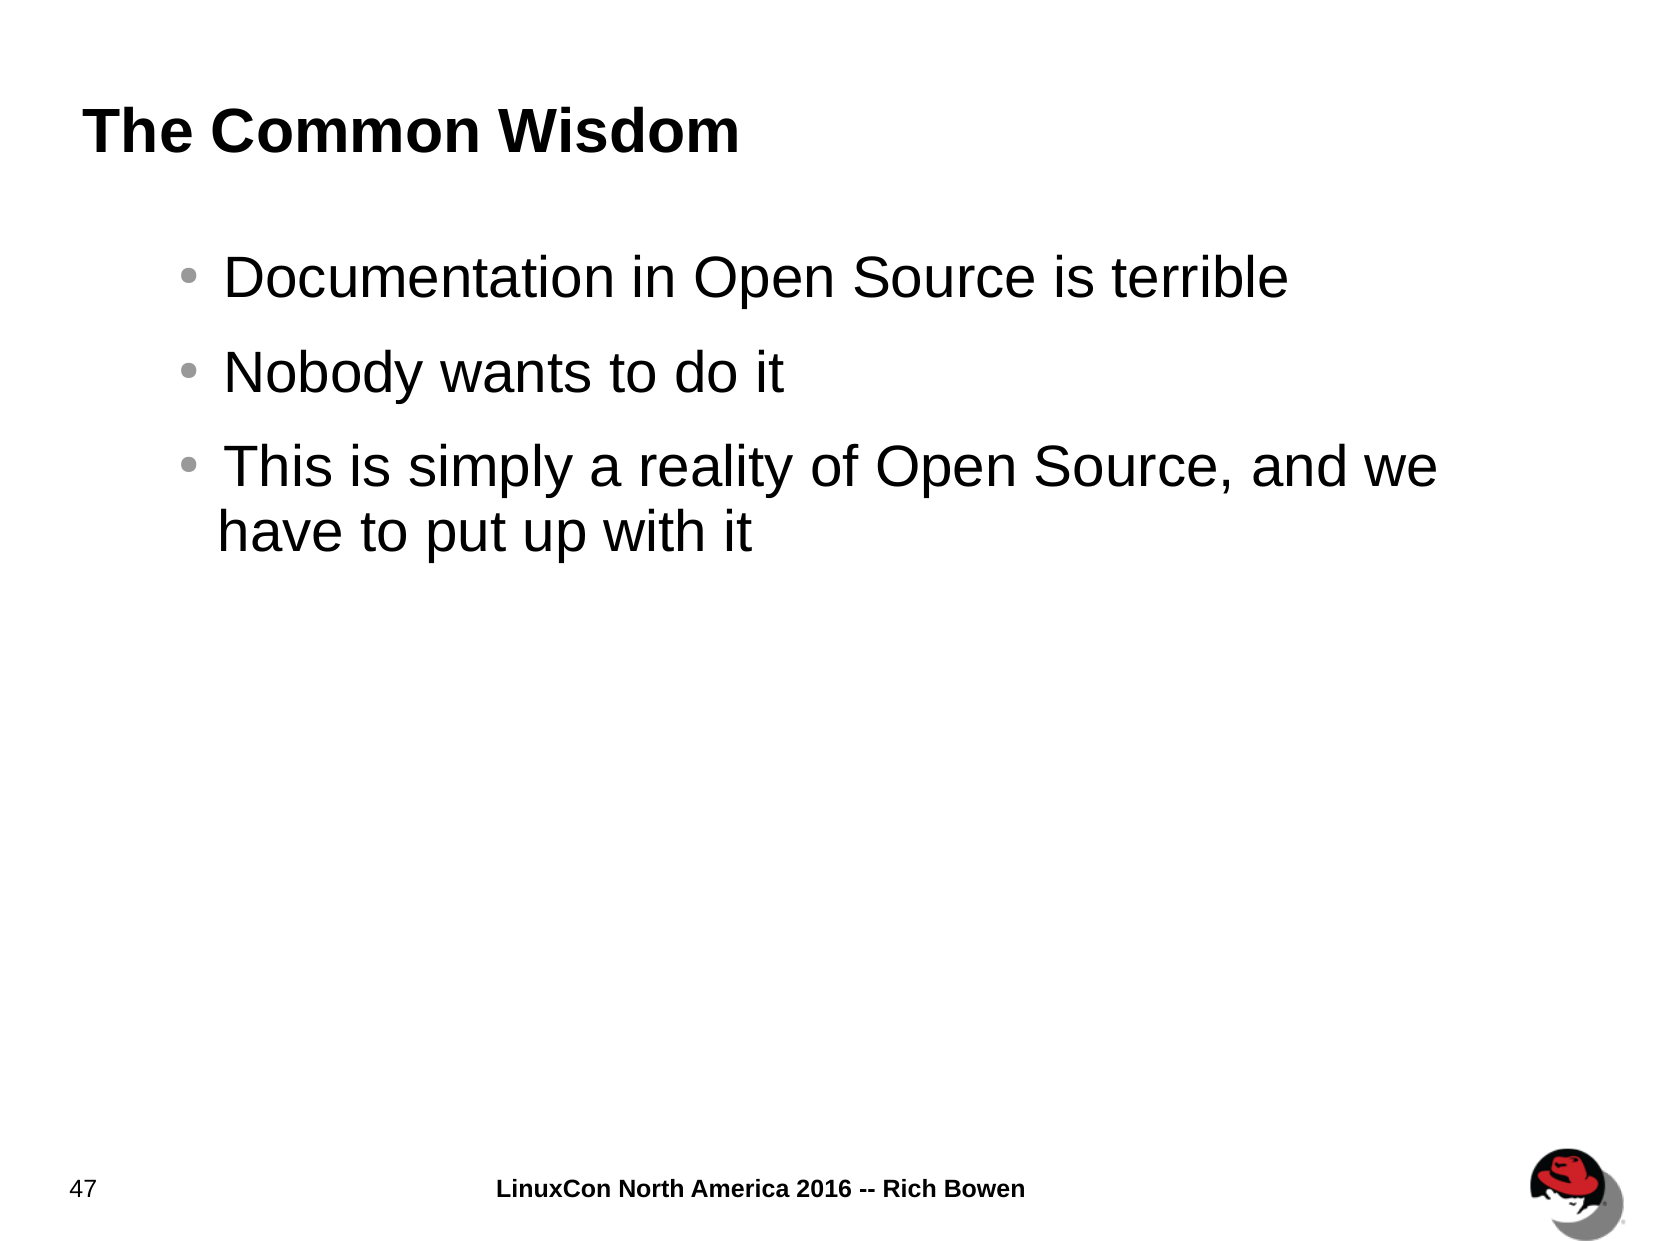

# The Common Wisdom
Documentation in Open Source is terrible
Nobody wants to do it
This is simply a reality of Open Source, and we have to put up with it